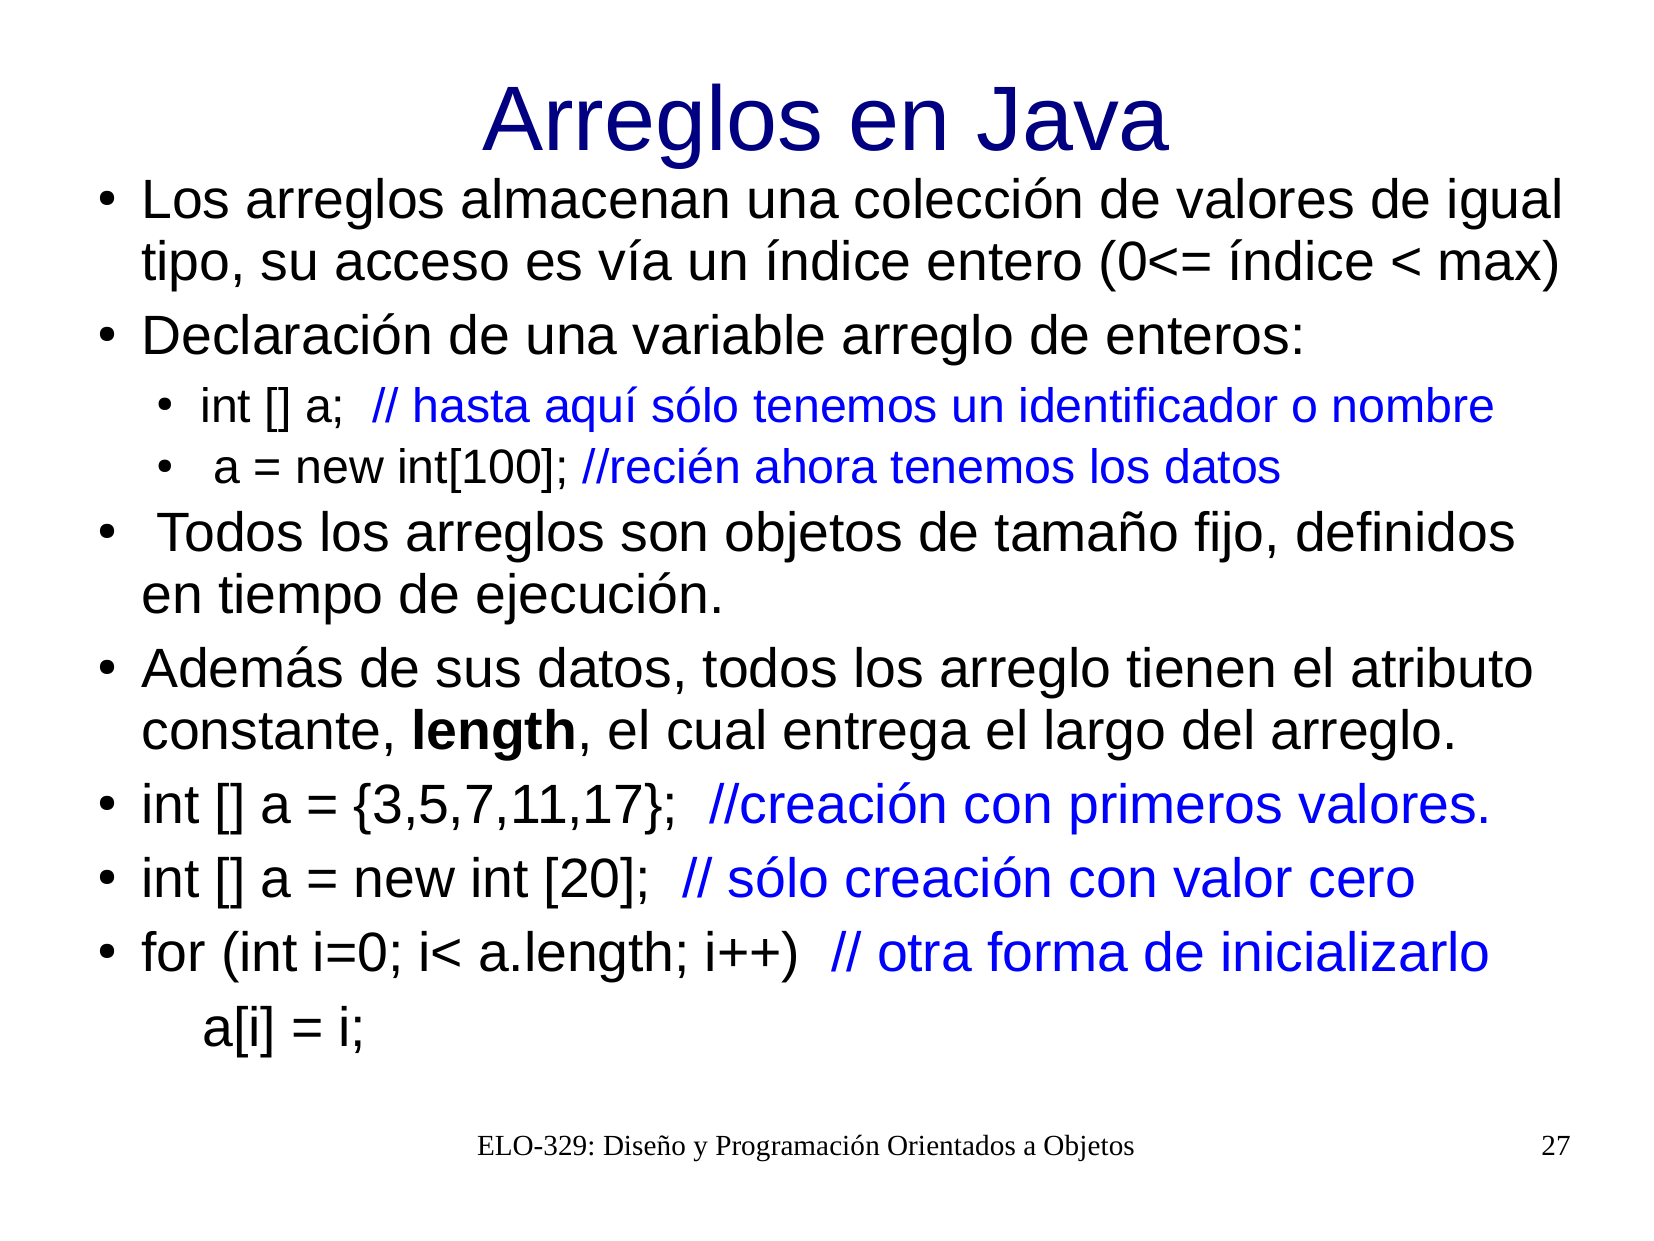

# Arreglos en Java
Los arreglos almacenan una colección de valores de igual tipo, su acceso es vía un índice entero (0<= índice < max)
Declaración de una variable arreglo de enteros:
int [] a; // hasta aquí sólo tenemos un identificador o nombre
 a = new int[100]; //recién ahora tenemos los datos
 Todos los arreglos son objetos de tamaño fijo, definidos en tiempo de ejecución.
Además de sus datos, todos los arreglo tienen el atributo constante, length, el cual entrega el largo del arreglo.
int [] a = {3,5,7,11,17}; //creación con primeros valores.
int [] a = new int [20]; // sólo creación con valor cero
for (int i=0; i< a.length; i++) // otra forma de inicializarlo
 a[i] = i;
27